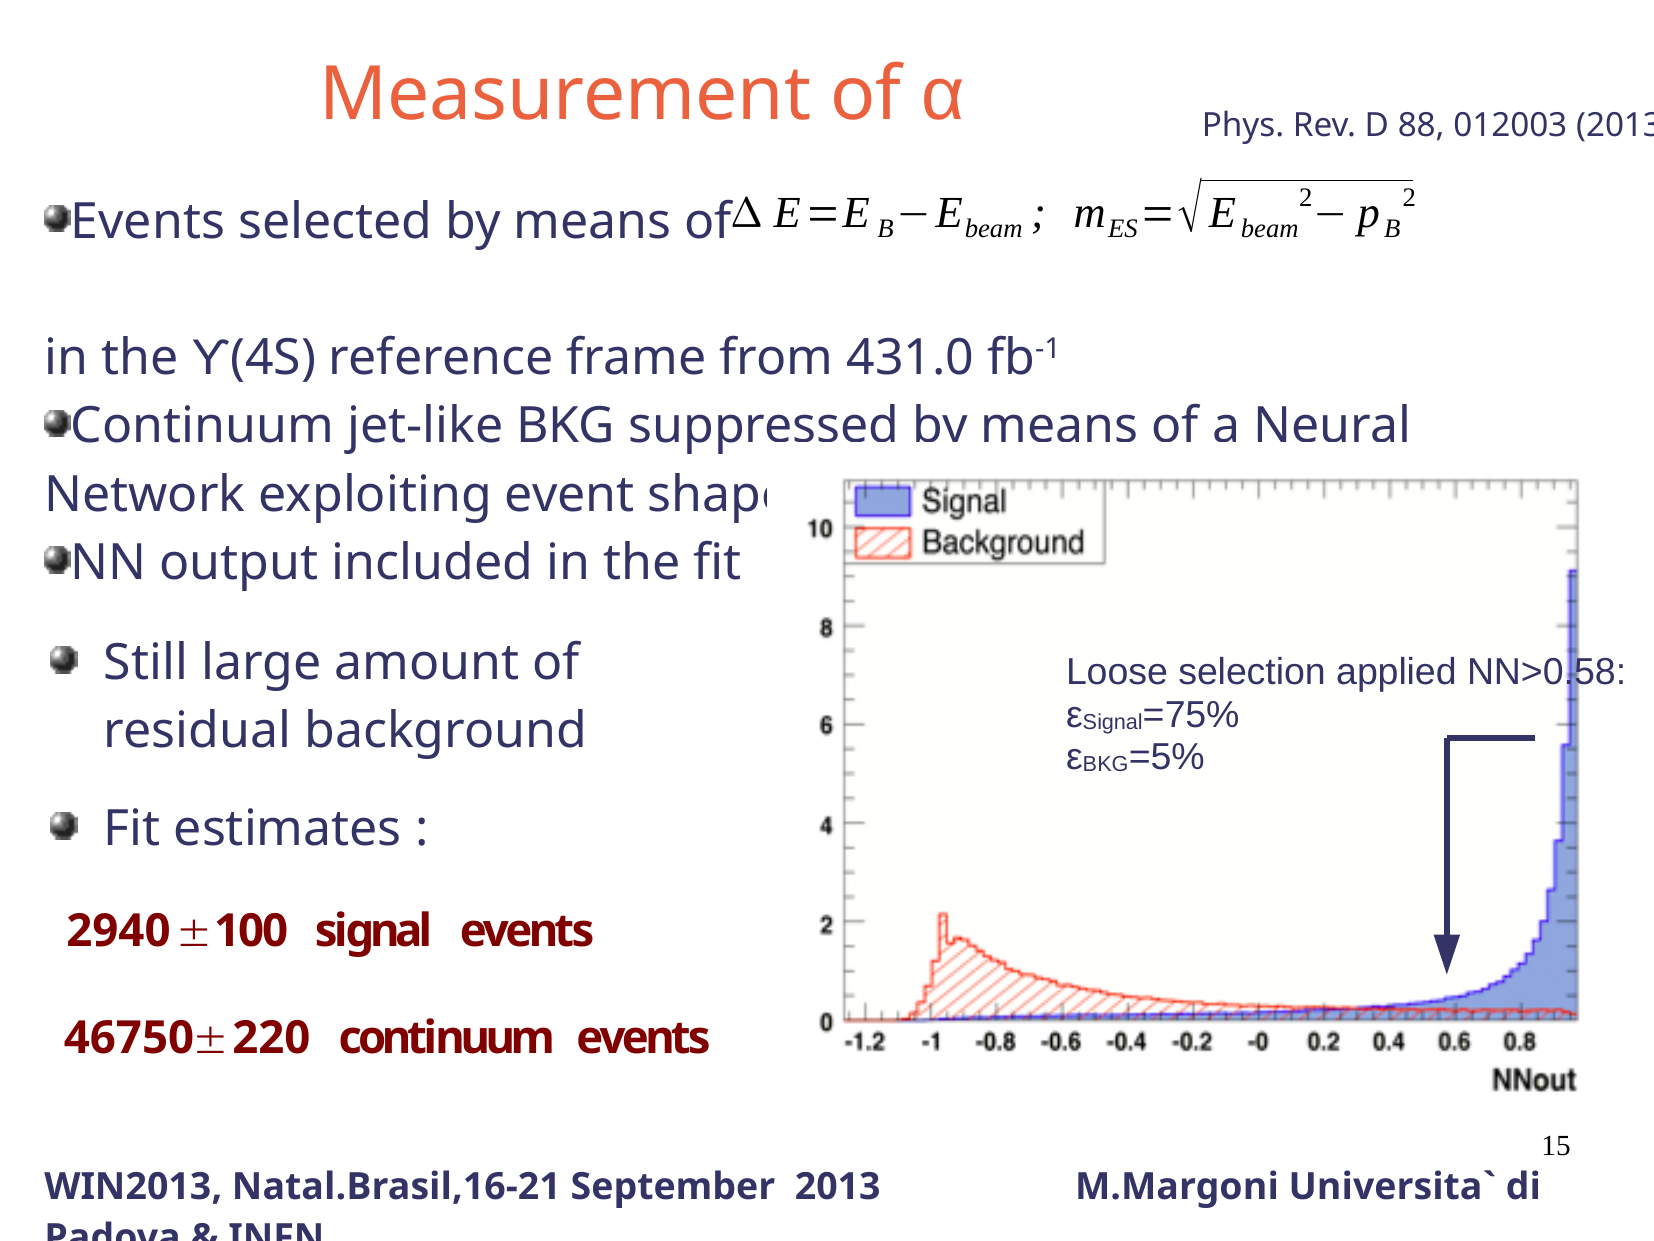

Measurement of α
Phys. Rev. D 88, 012003 (2013)
Events selected by means of
in the ϒ(4S) reference frame from 431.0 fb-1
Continuum jet-like BKG suppressed by means of a Neural Network exploiting event shape variables
NN output included in the fit
# Still large amount of residual background
Fit estimates :
Loose selection applied NN>0.58:
εSignal=75%
εBKG=5%
15
WIN2013, Natal.Brasil,16-21 September 2013 M.Margoni Universita` di Padova & INFN